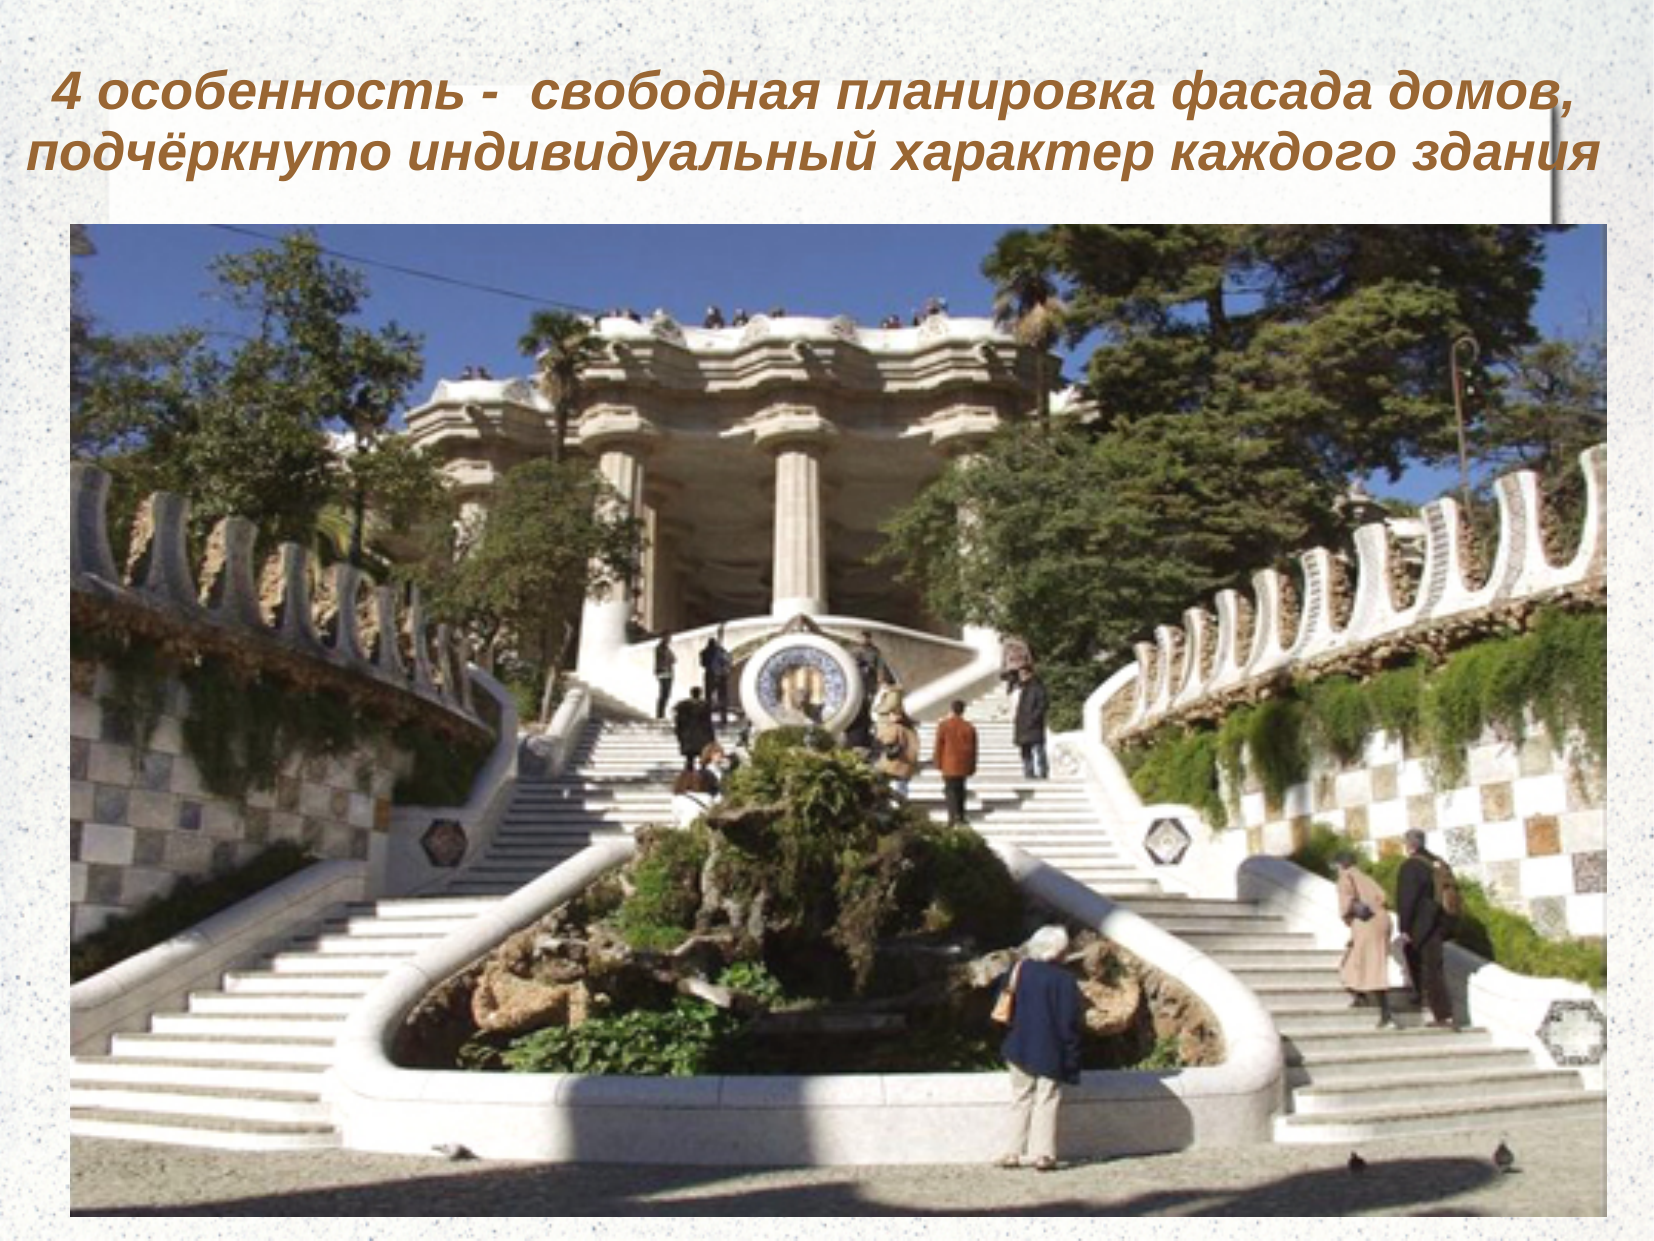

# 4 особенность - свободная планировка фасада домов, подчёркнуто индивидуальный характер каждого здания
Обозначьте альтернативные стратегии
Опишите “за” и “против” каждой стратегии
Предоставьте прогноз затрат